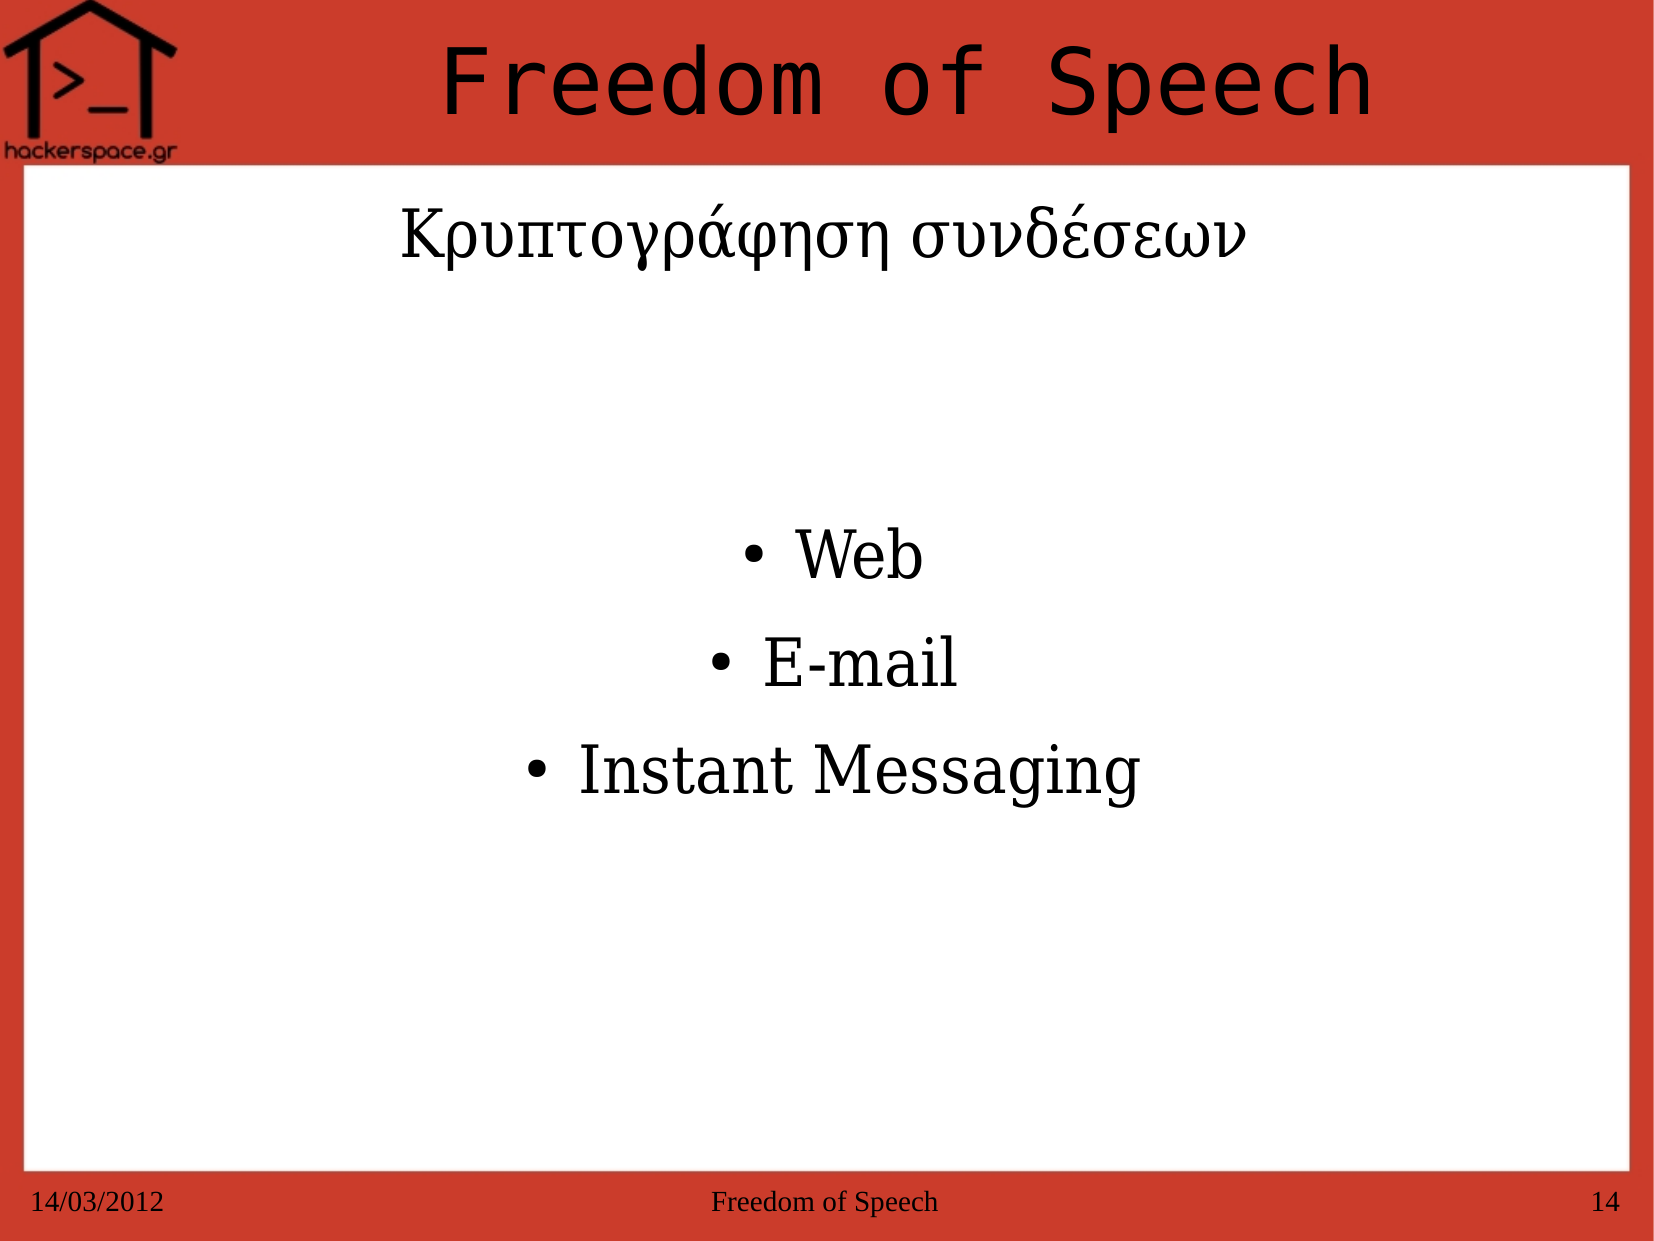

# Freedom of Speech
Κρυπτογράφηση συνδέσεων
Web
E-mail
Instant Messaging
14/03/2012
Freedom of Speech
14